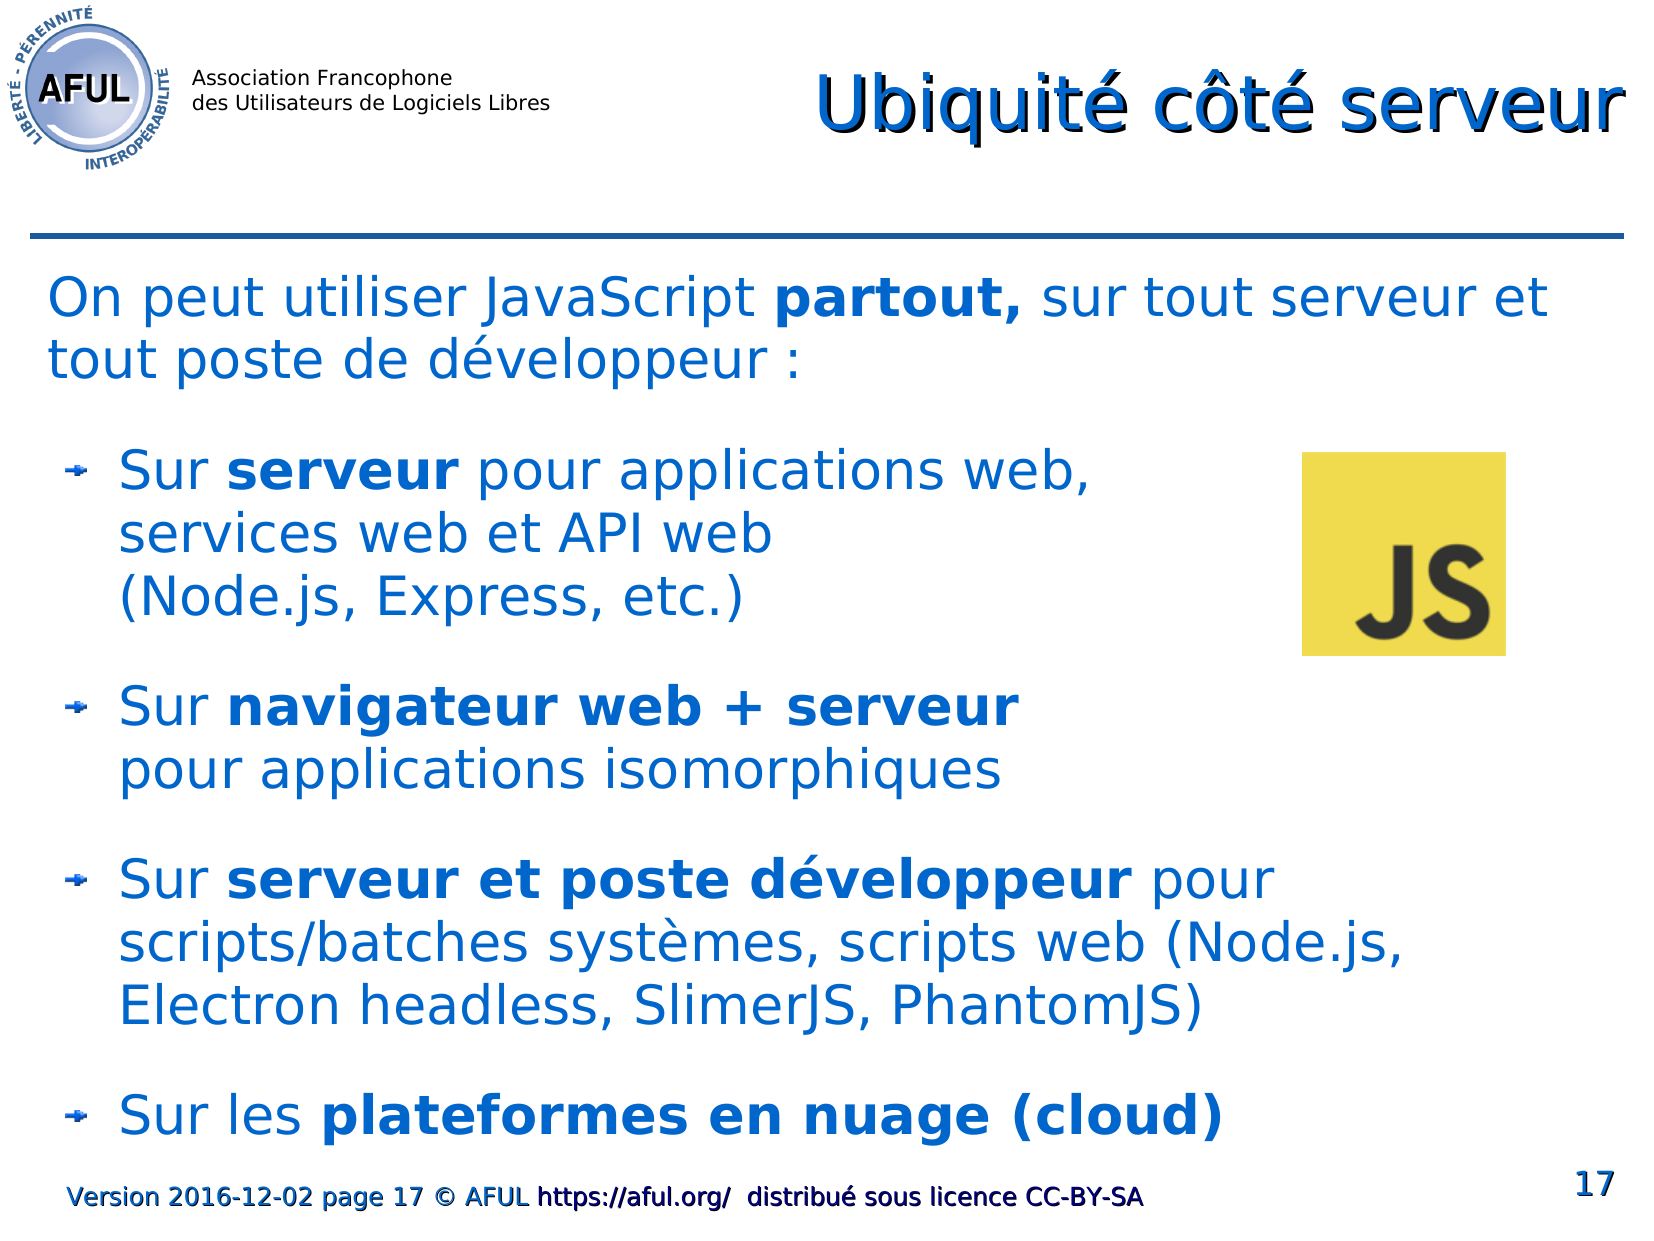

# Ubiquité côté serveur
On peut utiliser JavaScript partout, sur tout serveur et tout poste de développeur :
Sur serveur pour applications web,
services web et API web
(Node.js, Express, etc.)
Sur navigateur web + serveur
pour applications isomorphiques
Sur serveur et poste développeur pour scripts/batches systèmes, scripts web (Node.js, Electron headless, SlimerJS, PhantomJS)
Sur les plateformes en nuage (cloud)